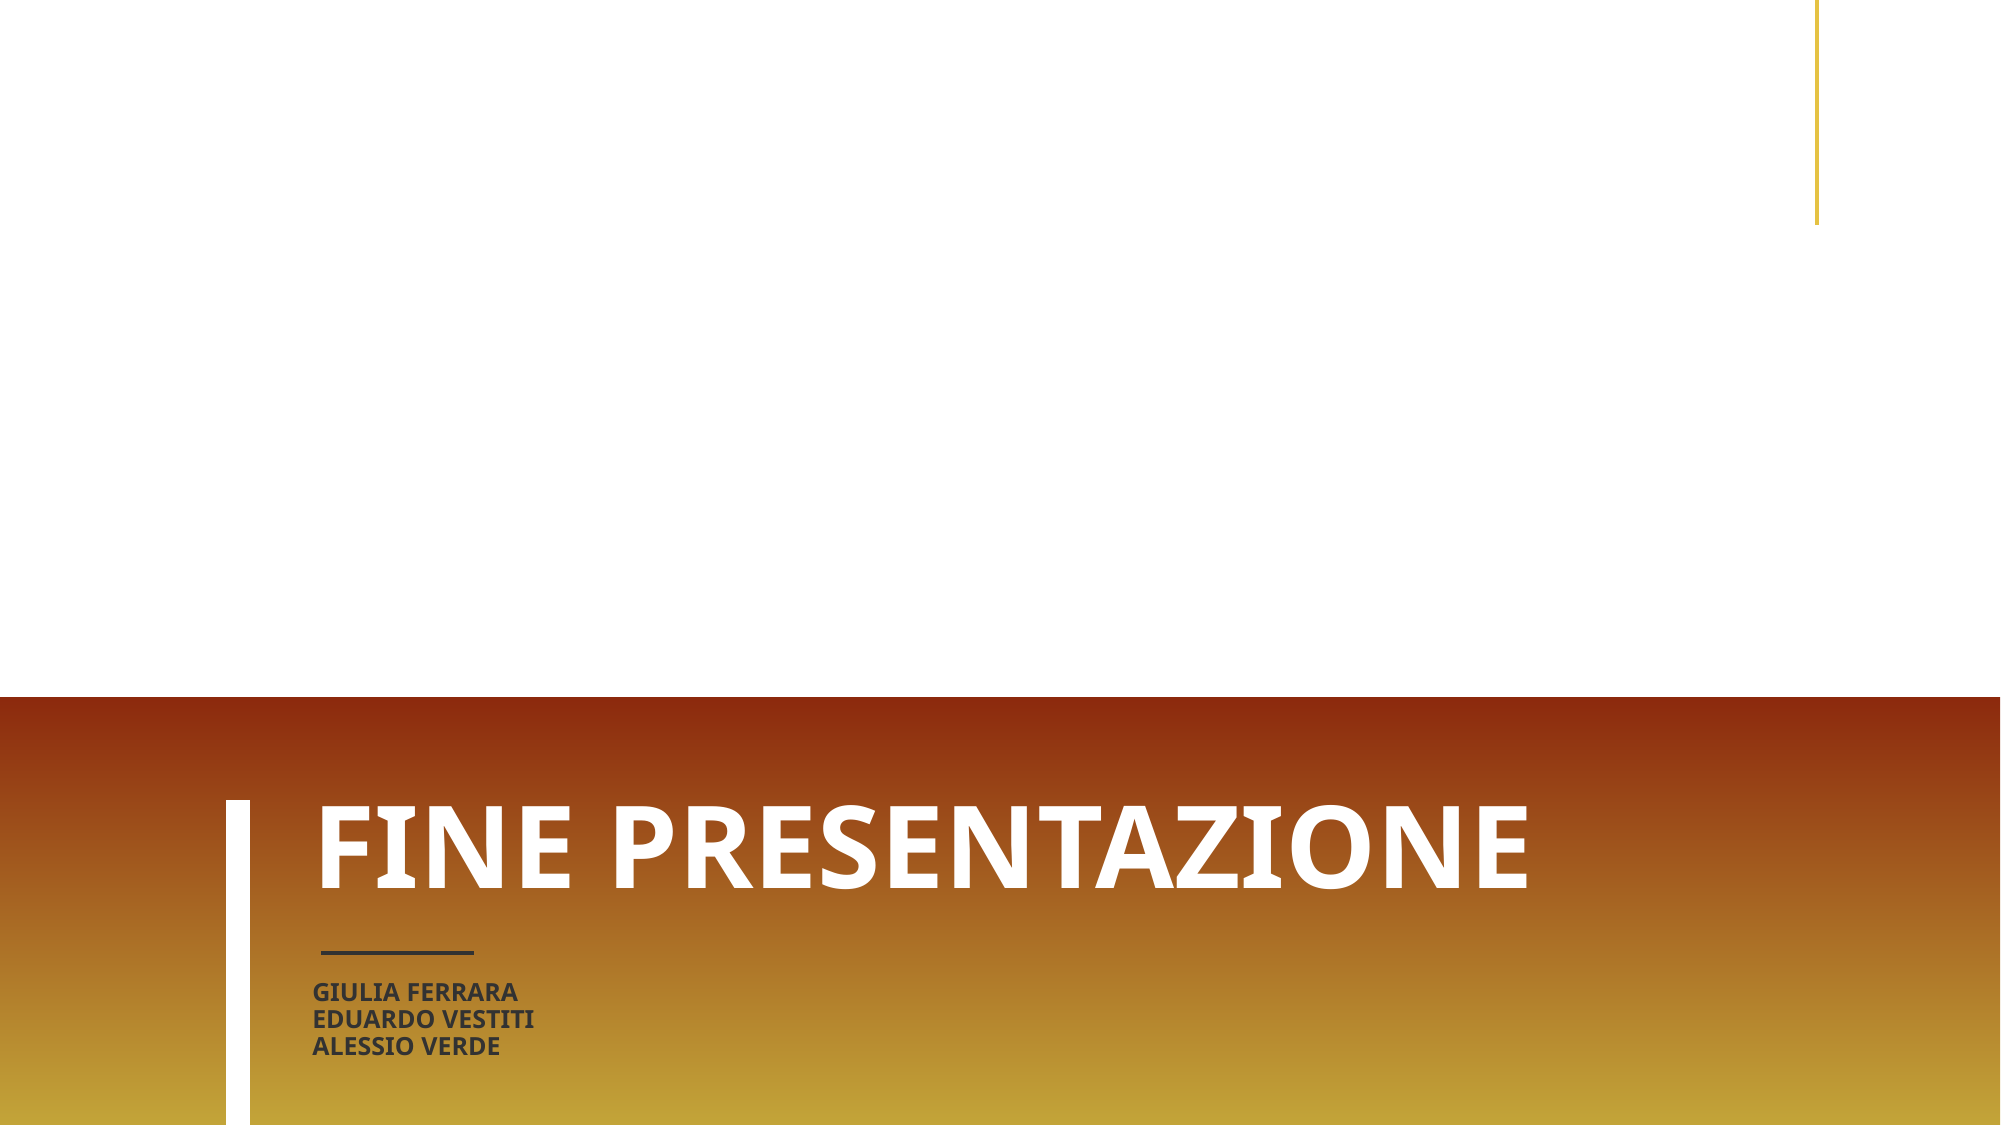

# FINE PRESENTAZIONE
GIULIA FERRARA
EDUARDO VESTITI
ALESSIO VERDE